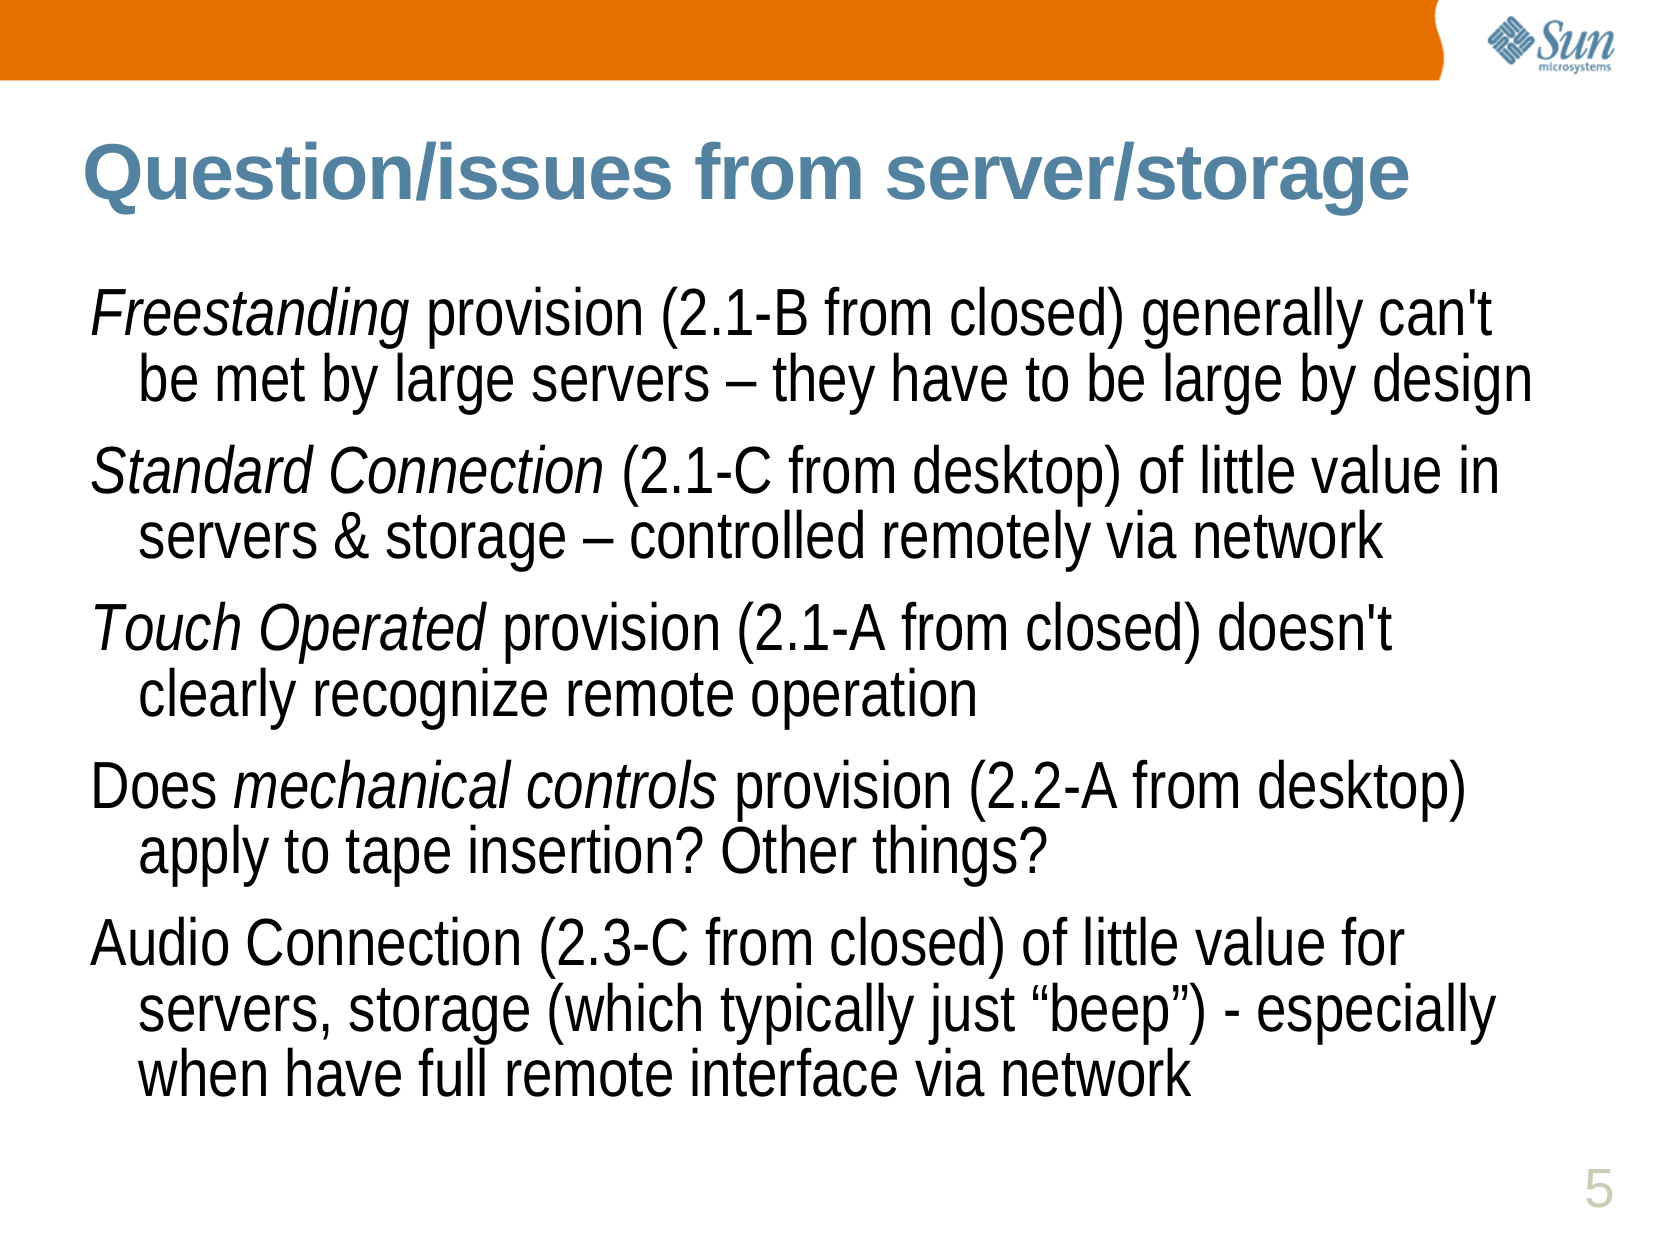

# Question/issues from server/storage
Freestanding provision (2.1-B from closed) generally can't be met by large servers – they have to be large by design
Standard Connection (2.1-C from desktop) of little value in servers & storage – controlled remotely via network
Touch Operated provision (2.1-A from closed) doesn't clearly recognize remote operation
Does mechanical controls provision (2.2-A from desktop) apply to tape insertion? Other things?
Audio Connection (2.3-C from closed) of little value for servers, storage (which typically just “beep”) - especially when have full remote interface via network